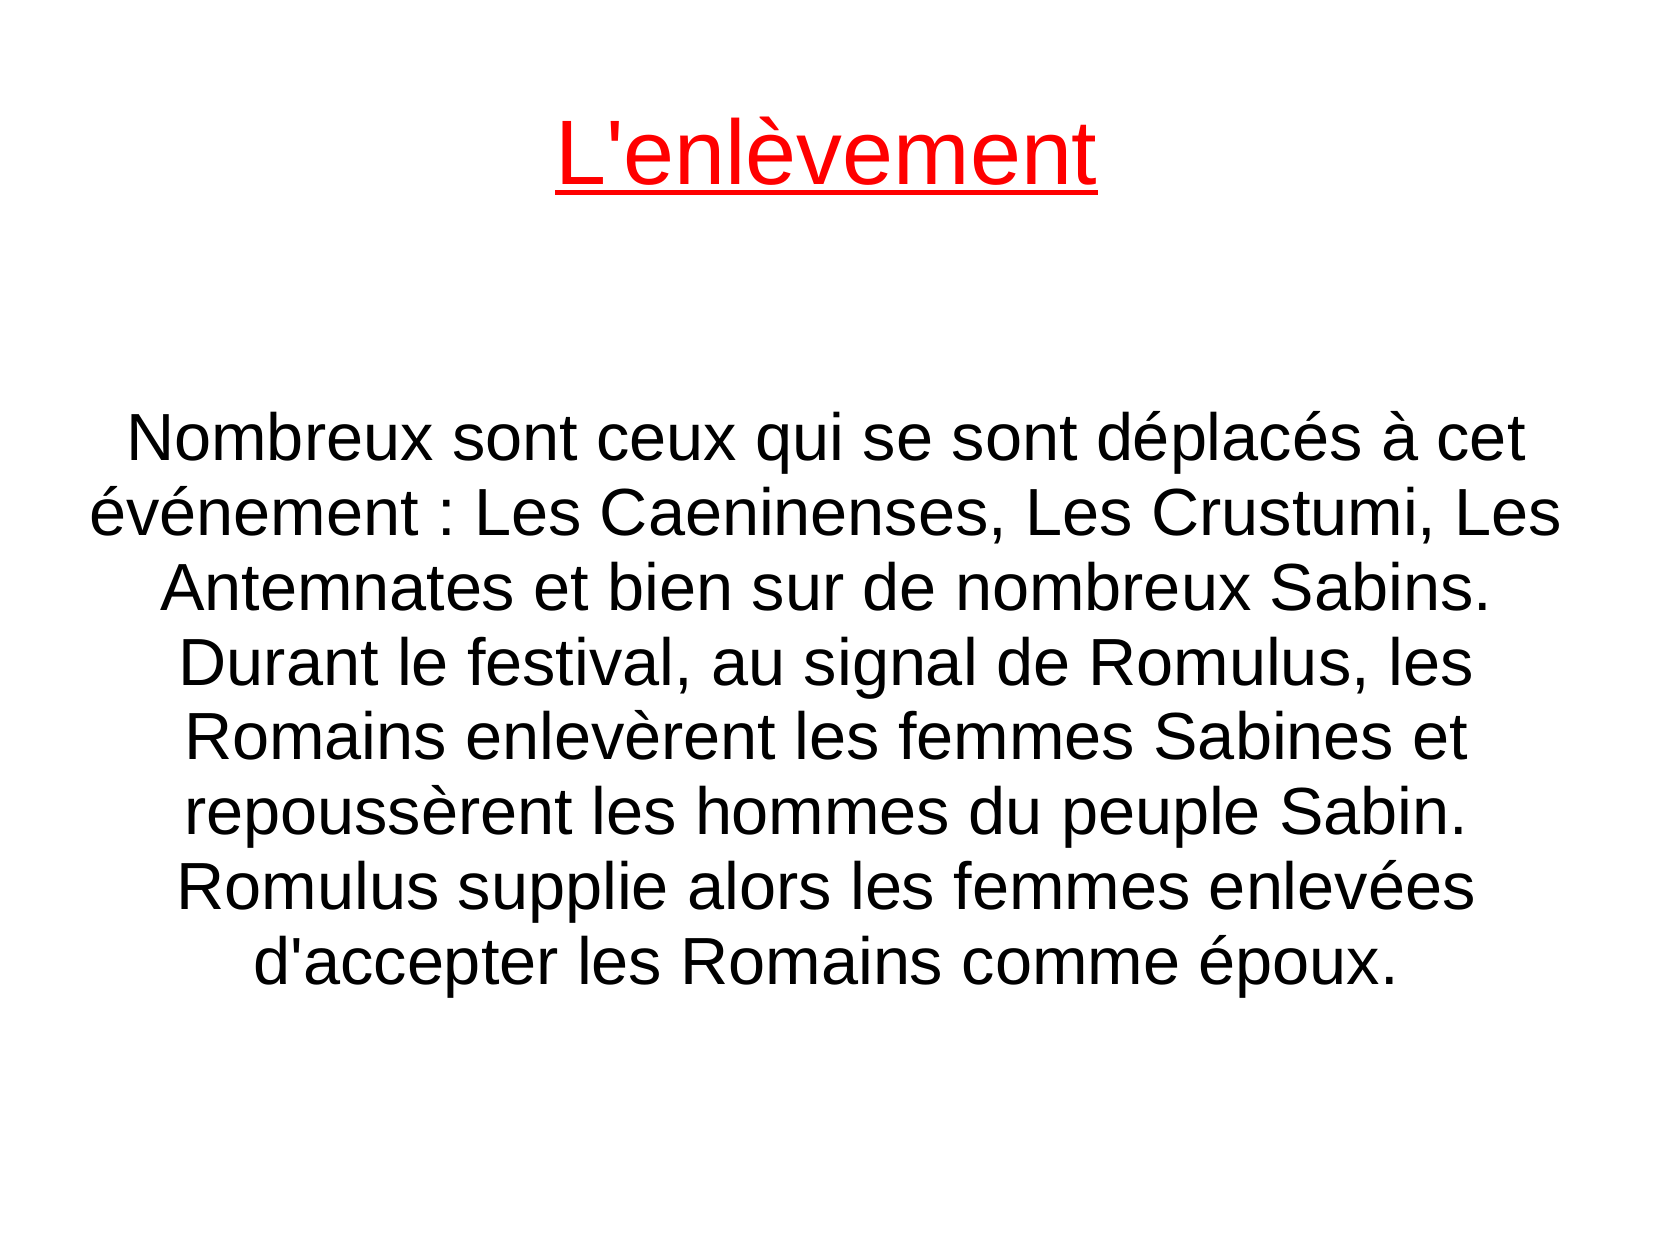

# L'enlèvement
Nombreux sont ceux qui se sont déplacés à cet événement : Les Caeninenses, Les Crustumi, Les Antemnates et bien sur de nombreux Sabins. Durant le festival, au signal de Romulus, les Romains enlevèrent les femmes Sabines et repoussèrent les hommes du peuple Sabin. Romulus supplie alors les femmes enlevées d'accepter les Romains comme époux.